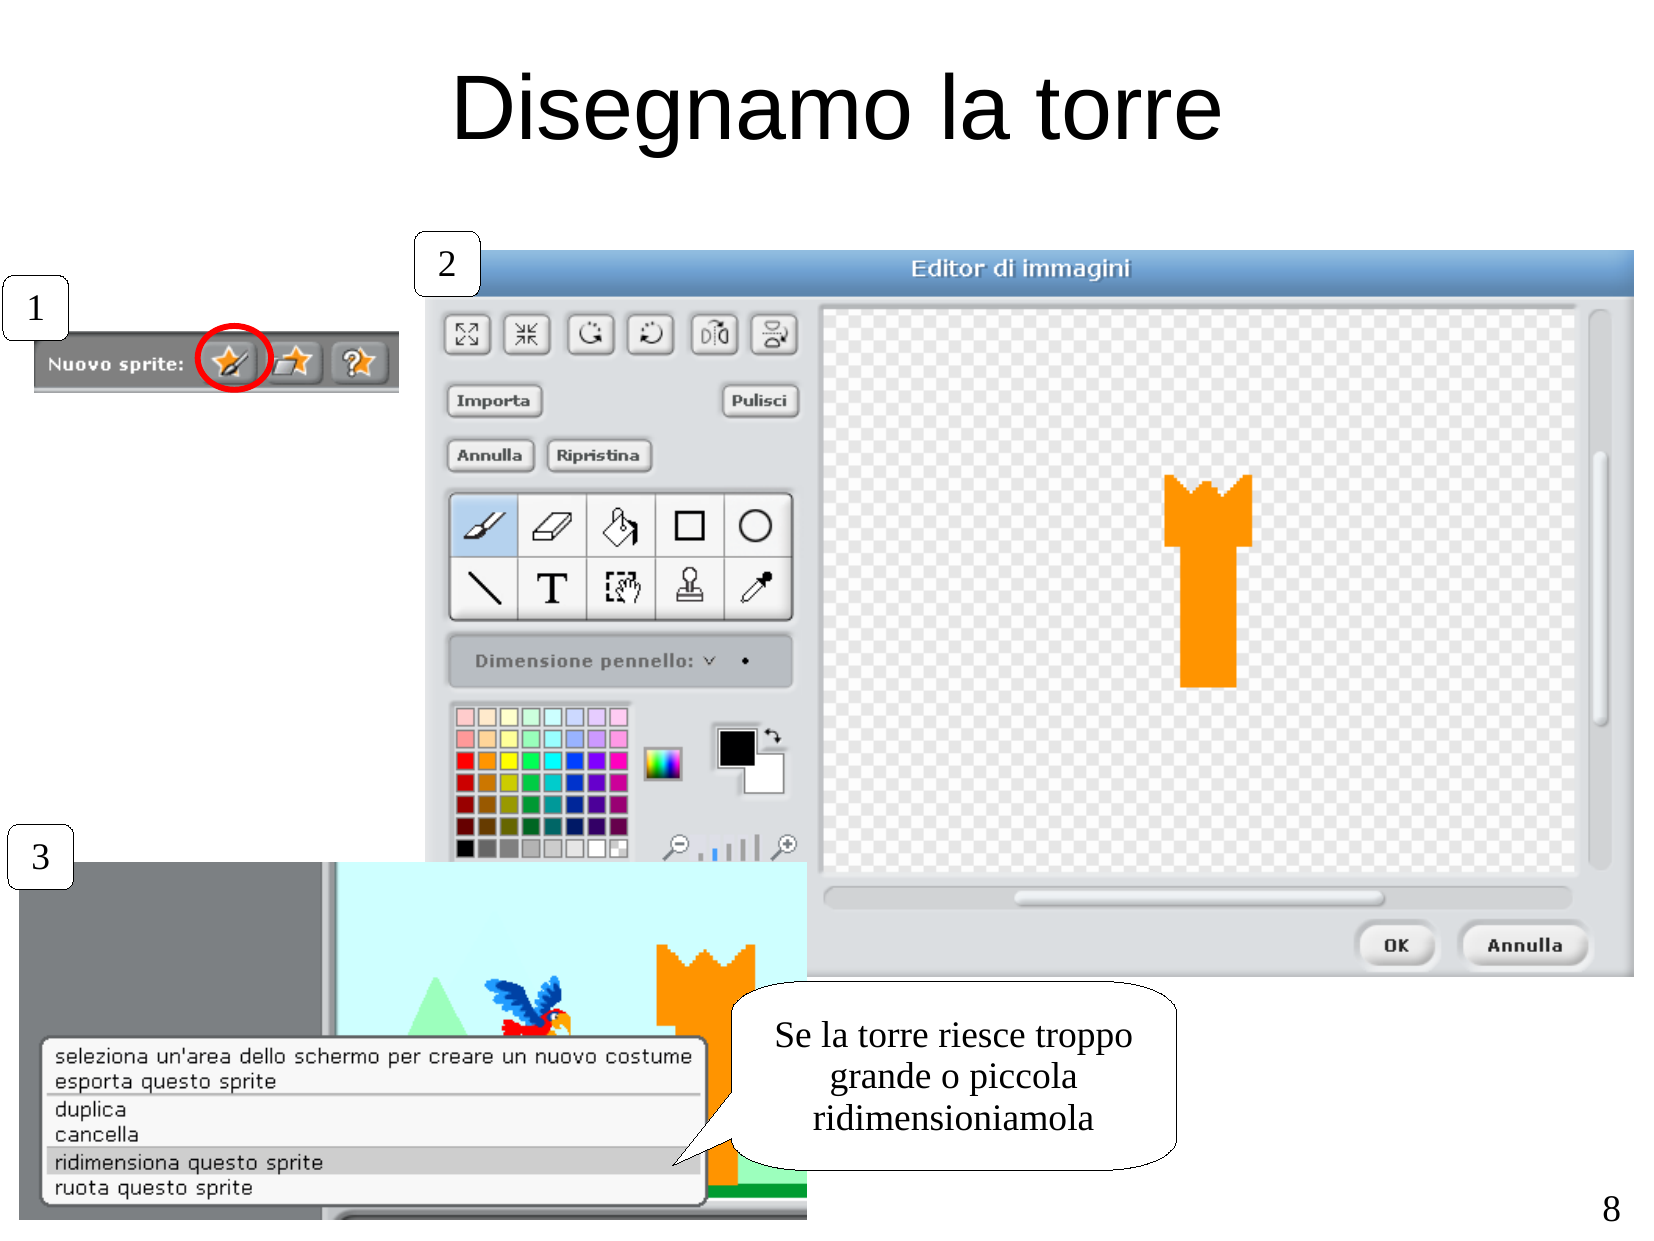

# Disegnamo la torre
2
1
3
Se la torre riesce troppo grande o piccola ridimensioniamola
8